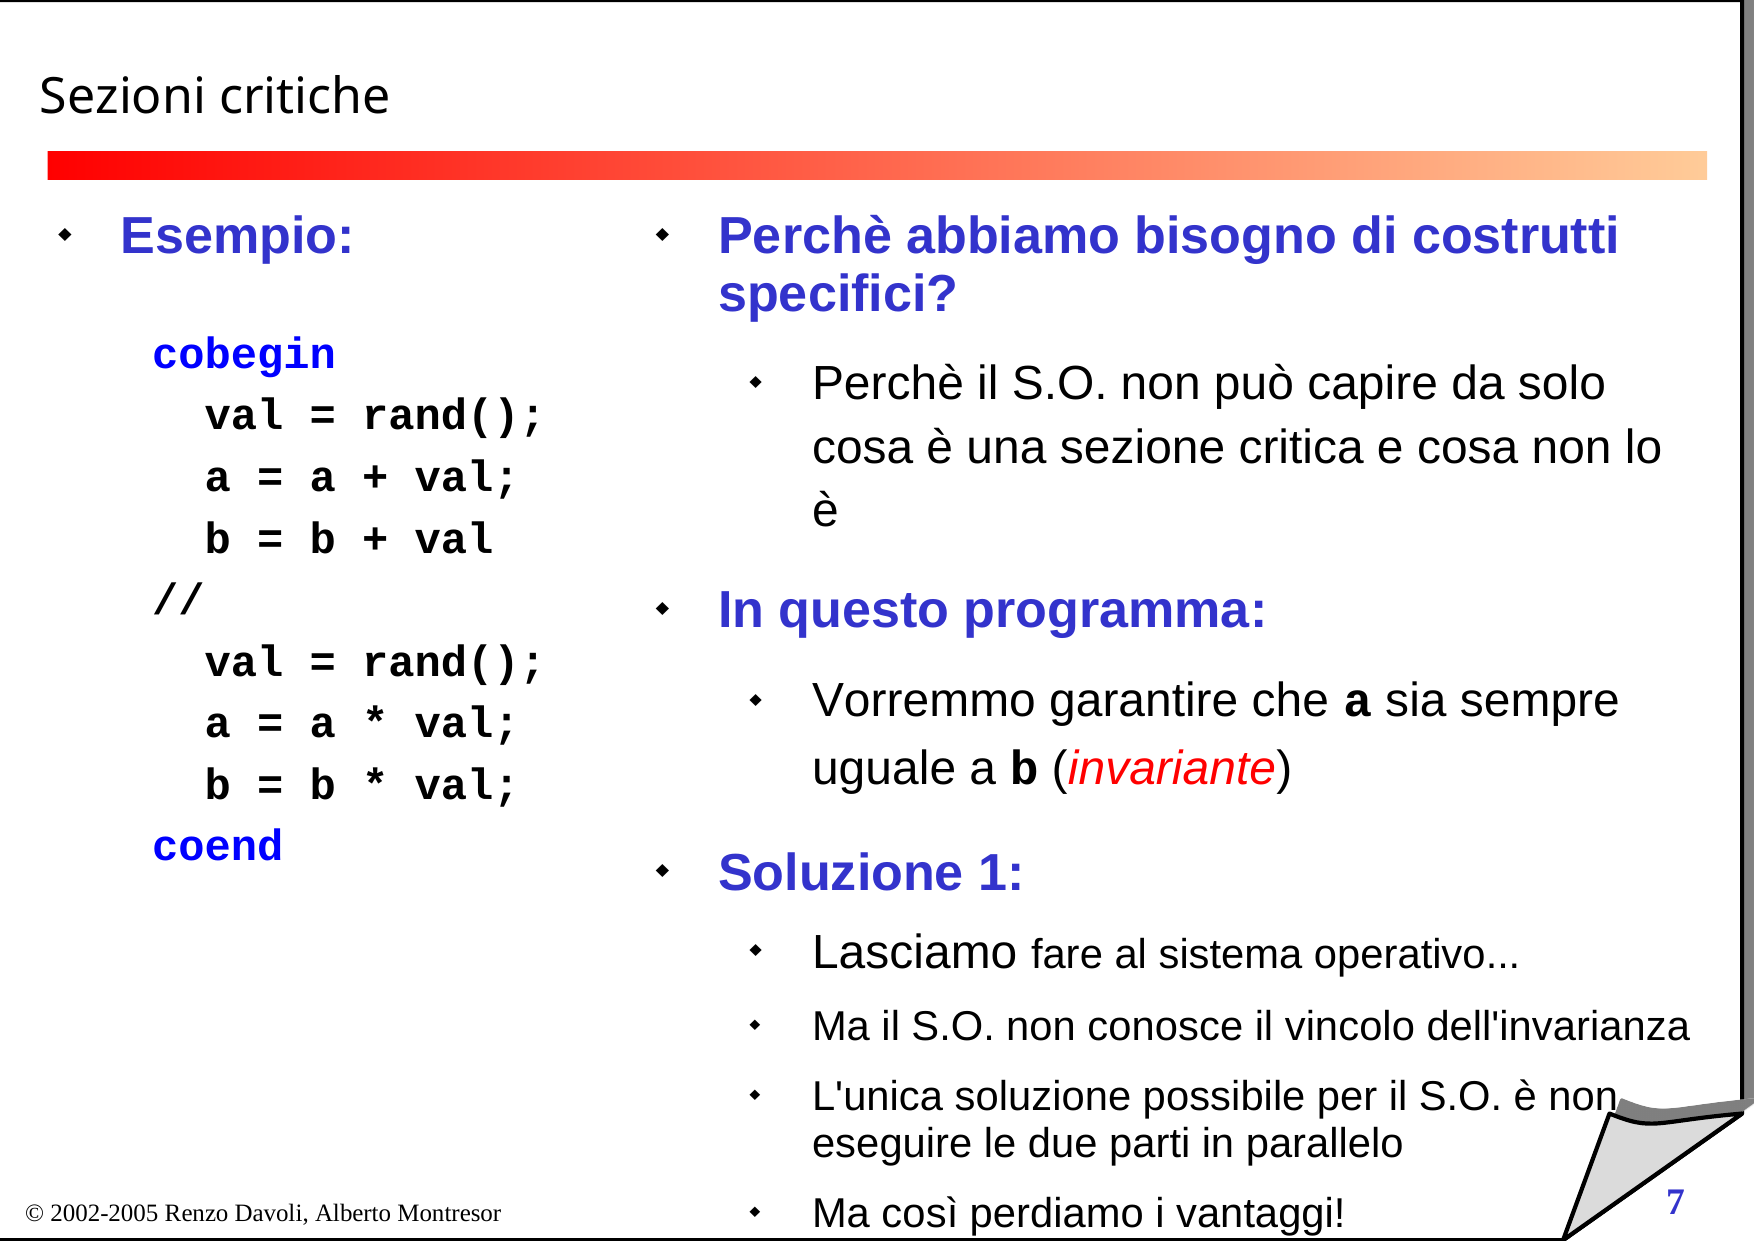

# Sezioni critiche
Esempio:
cobegin
 val = rand();
 a = a + val;
 b = b + val
//
 val = rand();
 a = a * val;
 b = b * val;
coend
Perchè abbiamo bisogno di costrutti specifici?
Perchè il S.O. non può capire da solo cosa è una sezione critica e cosa non lo è
In questo programma:
Vorremmo garantire che a sia sempre uguale a b (invariante)
Soluzione 1:
Lasciamo fare al sistema operativo...
Ma il S.O. non conosce il vincolo dell'invarianza
L'unica soluzione possibile per il S.O. è non eseguire le due parti in parallelo
Ma così perdiamo i vantaggi!